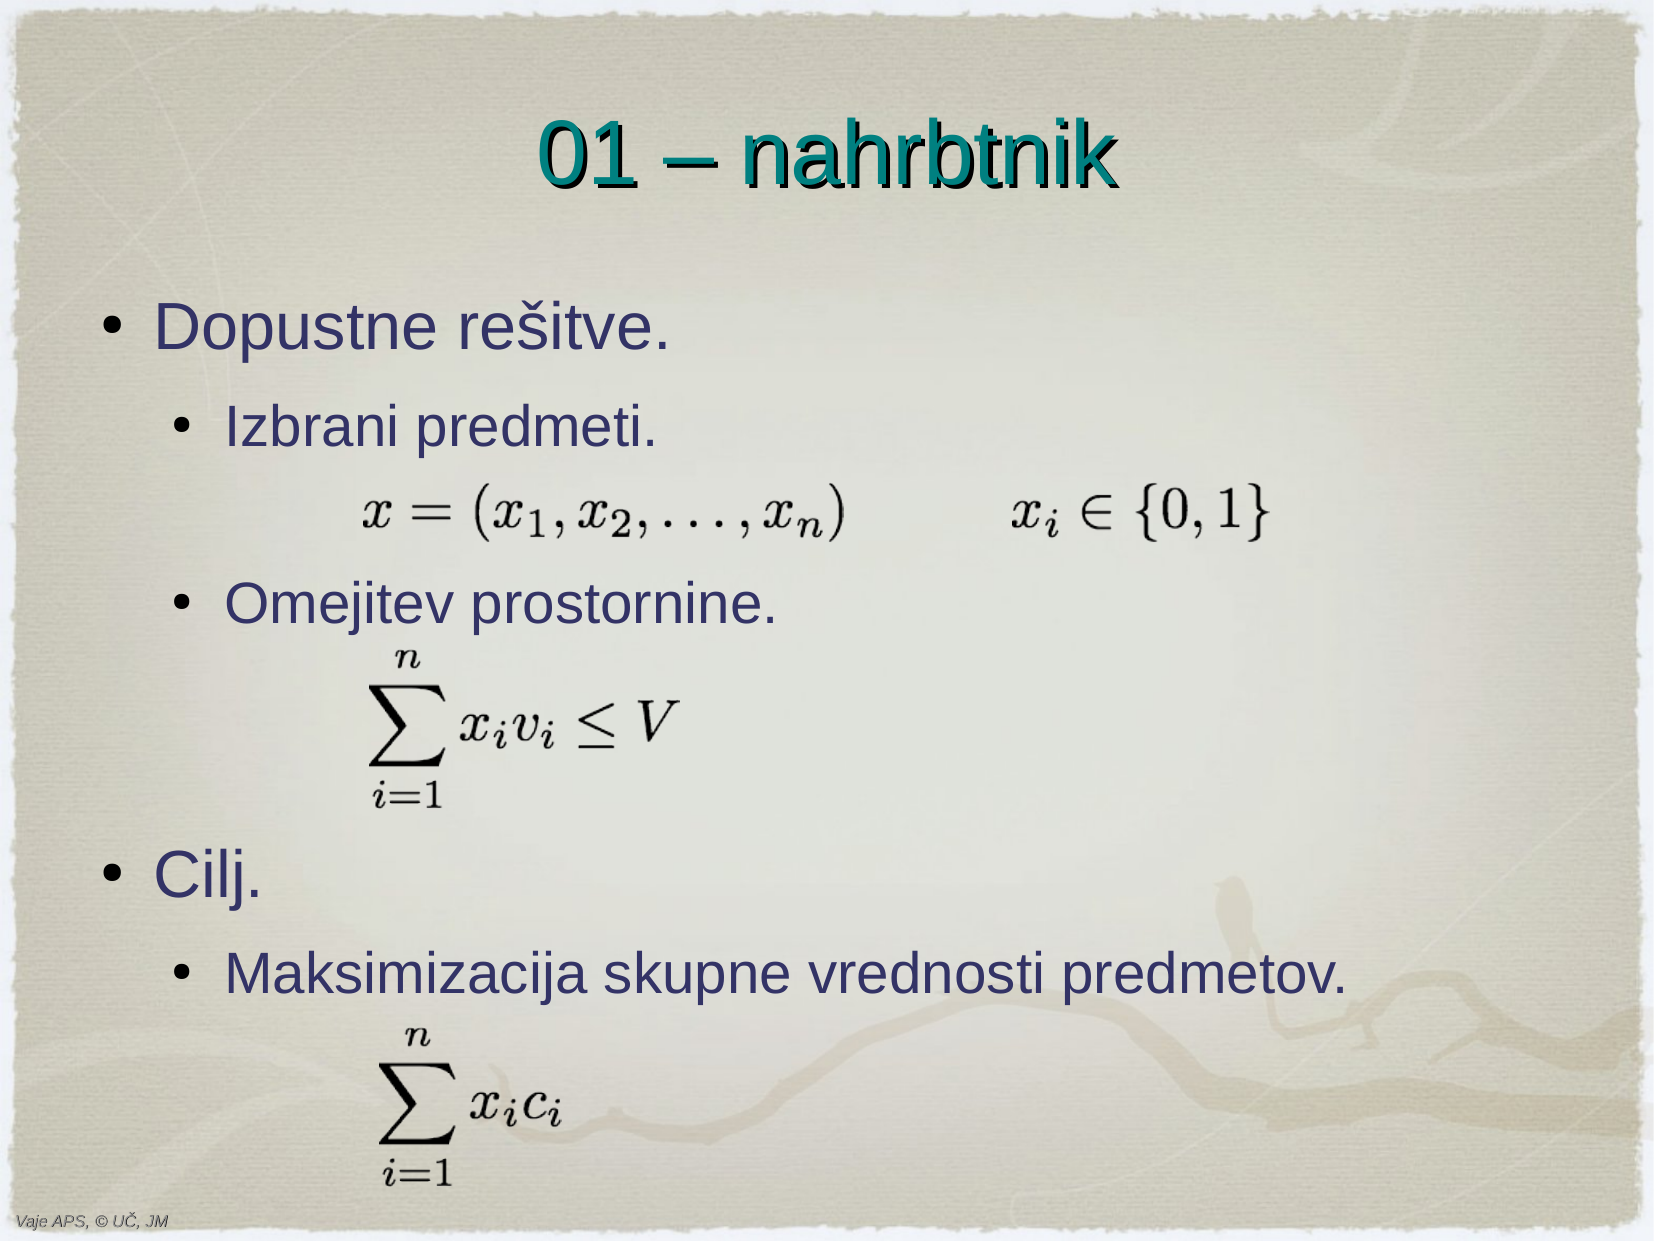

# 01 – nahrbtnik
Dopustne rešitve.
Izbrani predmeti.
Omejitev prostornine.
Cilj.
Maksimizacija skupne vrednosti predmetov.